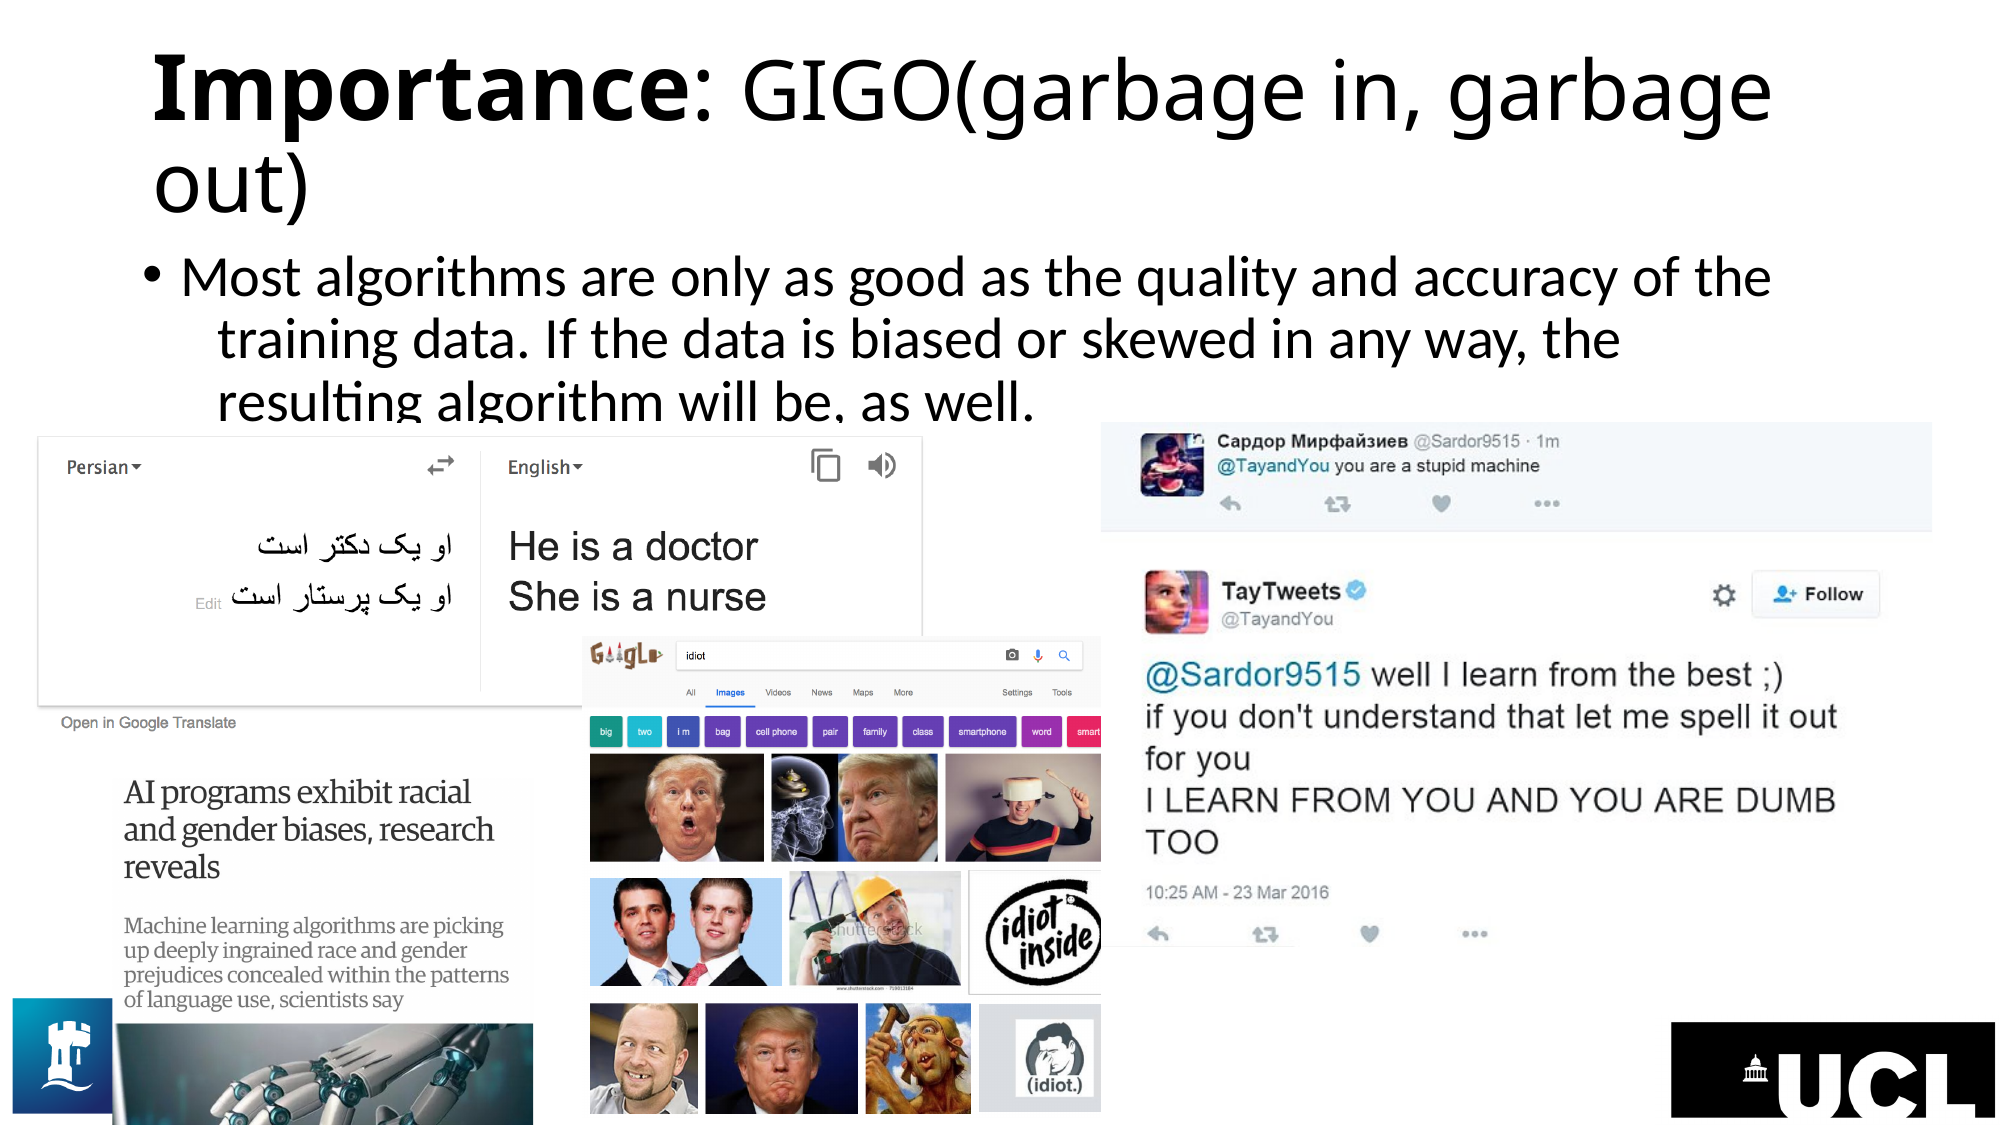

# Importance: GIGO(garbage in, garbage out)
Most algorithms are only as good as the quality and accuracy of the training data. If the data is biased or skewed in any way, the resulting algorithm will be, as well.